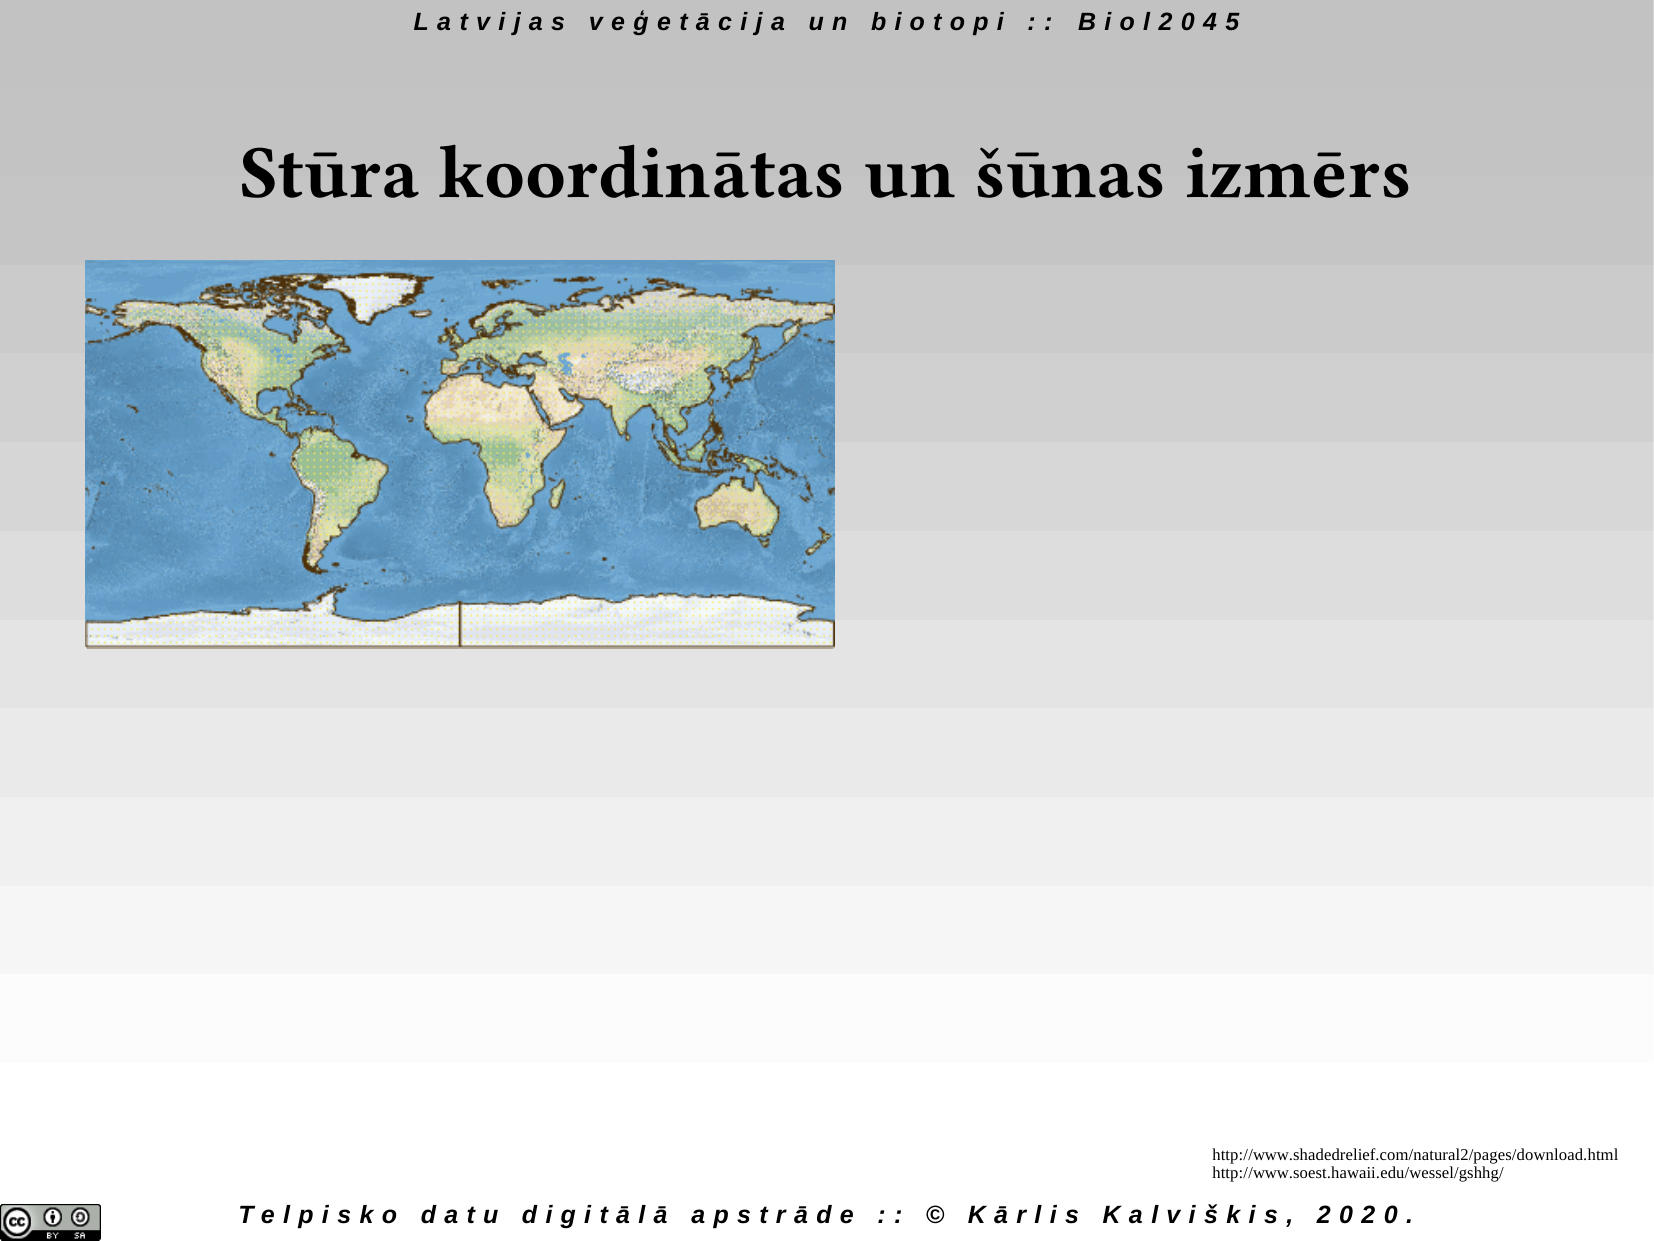

# Stūra koordinātas un šūnas izmērs
http://www.shadedrelief.com/natural2/pages/download.html
http://www.soest.hawaii.edu/wessel/gshhg/